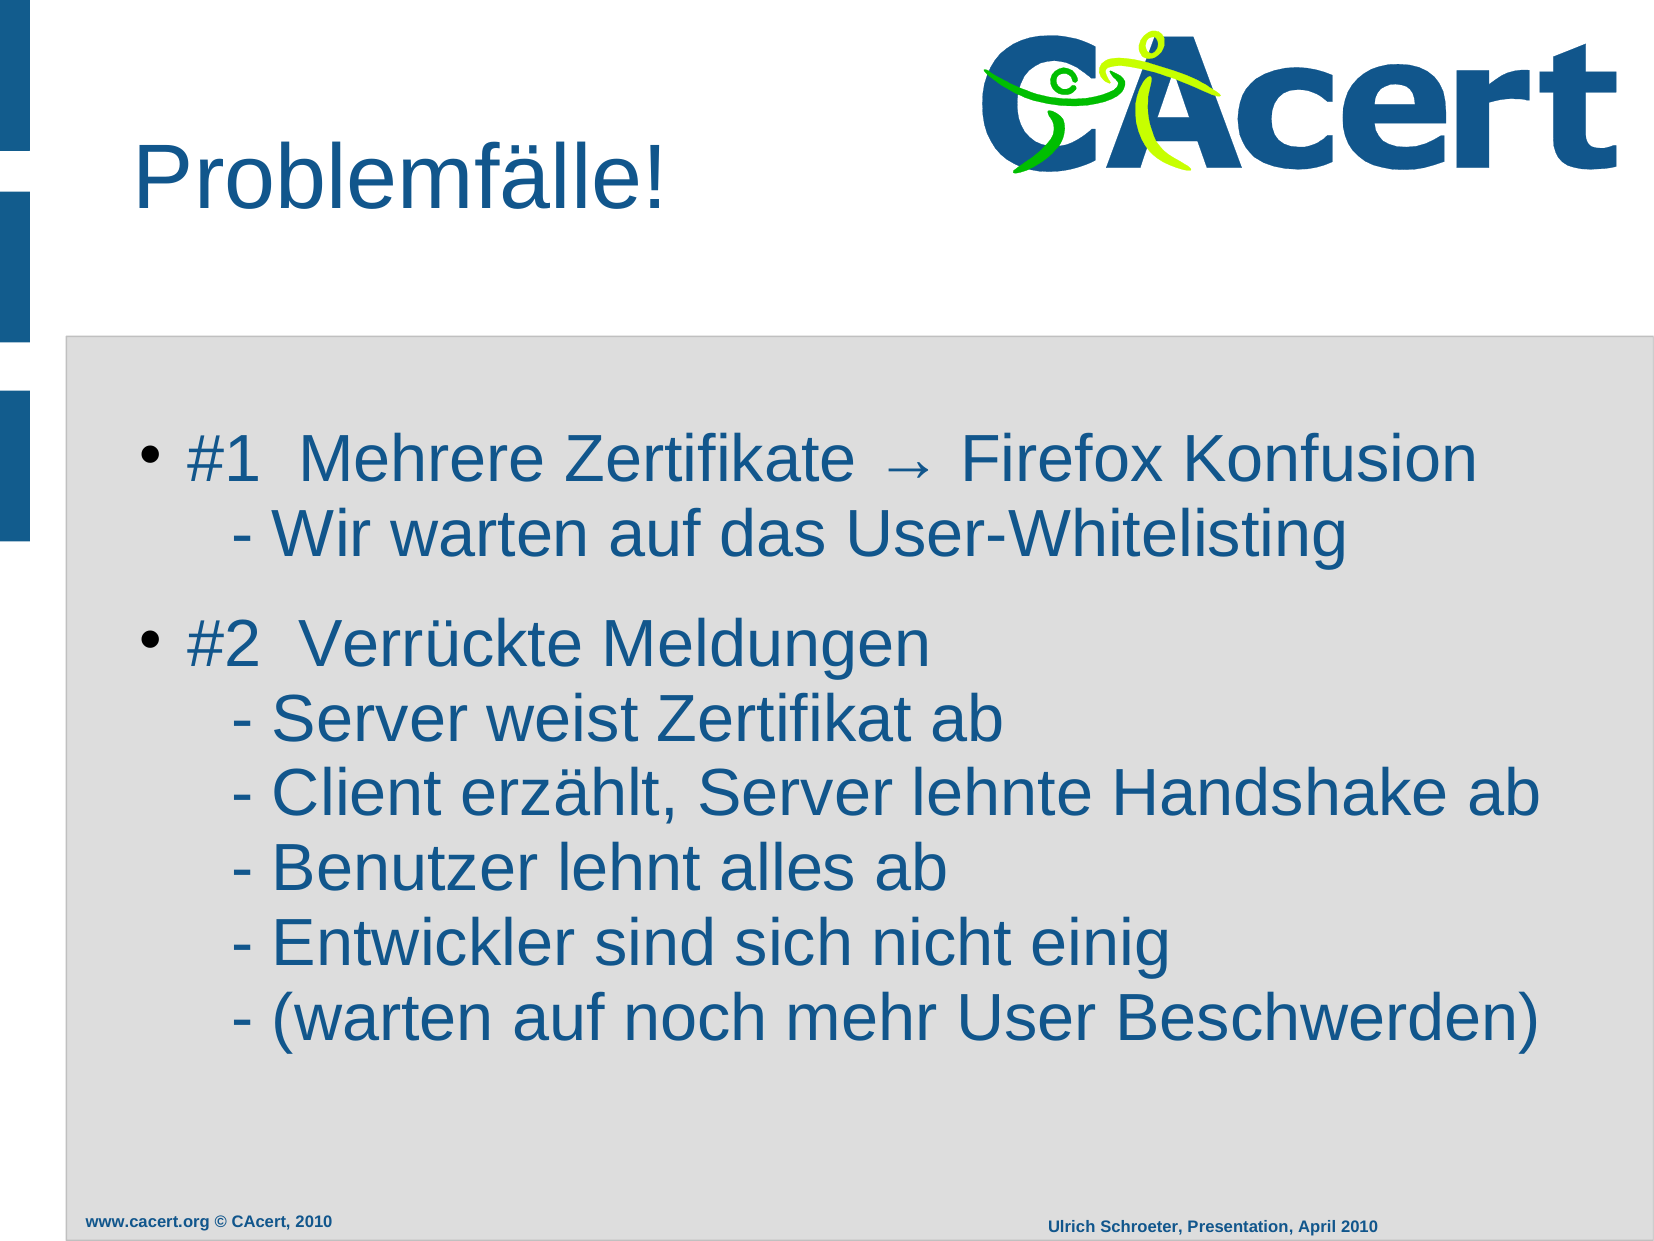

Problemfälle!
 #1 Mehrere Zertifikate → Firefox Konfusion
 - Wir warten auf das User-Whitelisting
 #2 Verrückte Meldungen
 - Server weist Zertifikat ab
 - Client erzählt, Server lehnte Handshake ab
 - Benutzer lehnt alles ab
 - Entwickler sind sich nicht einig
 - (warten auf noch mehr User Beschwerden)